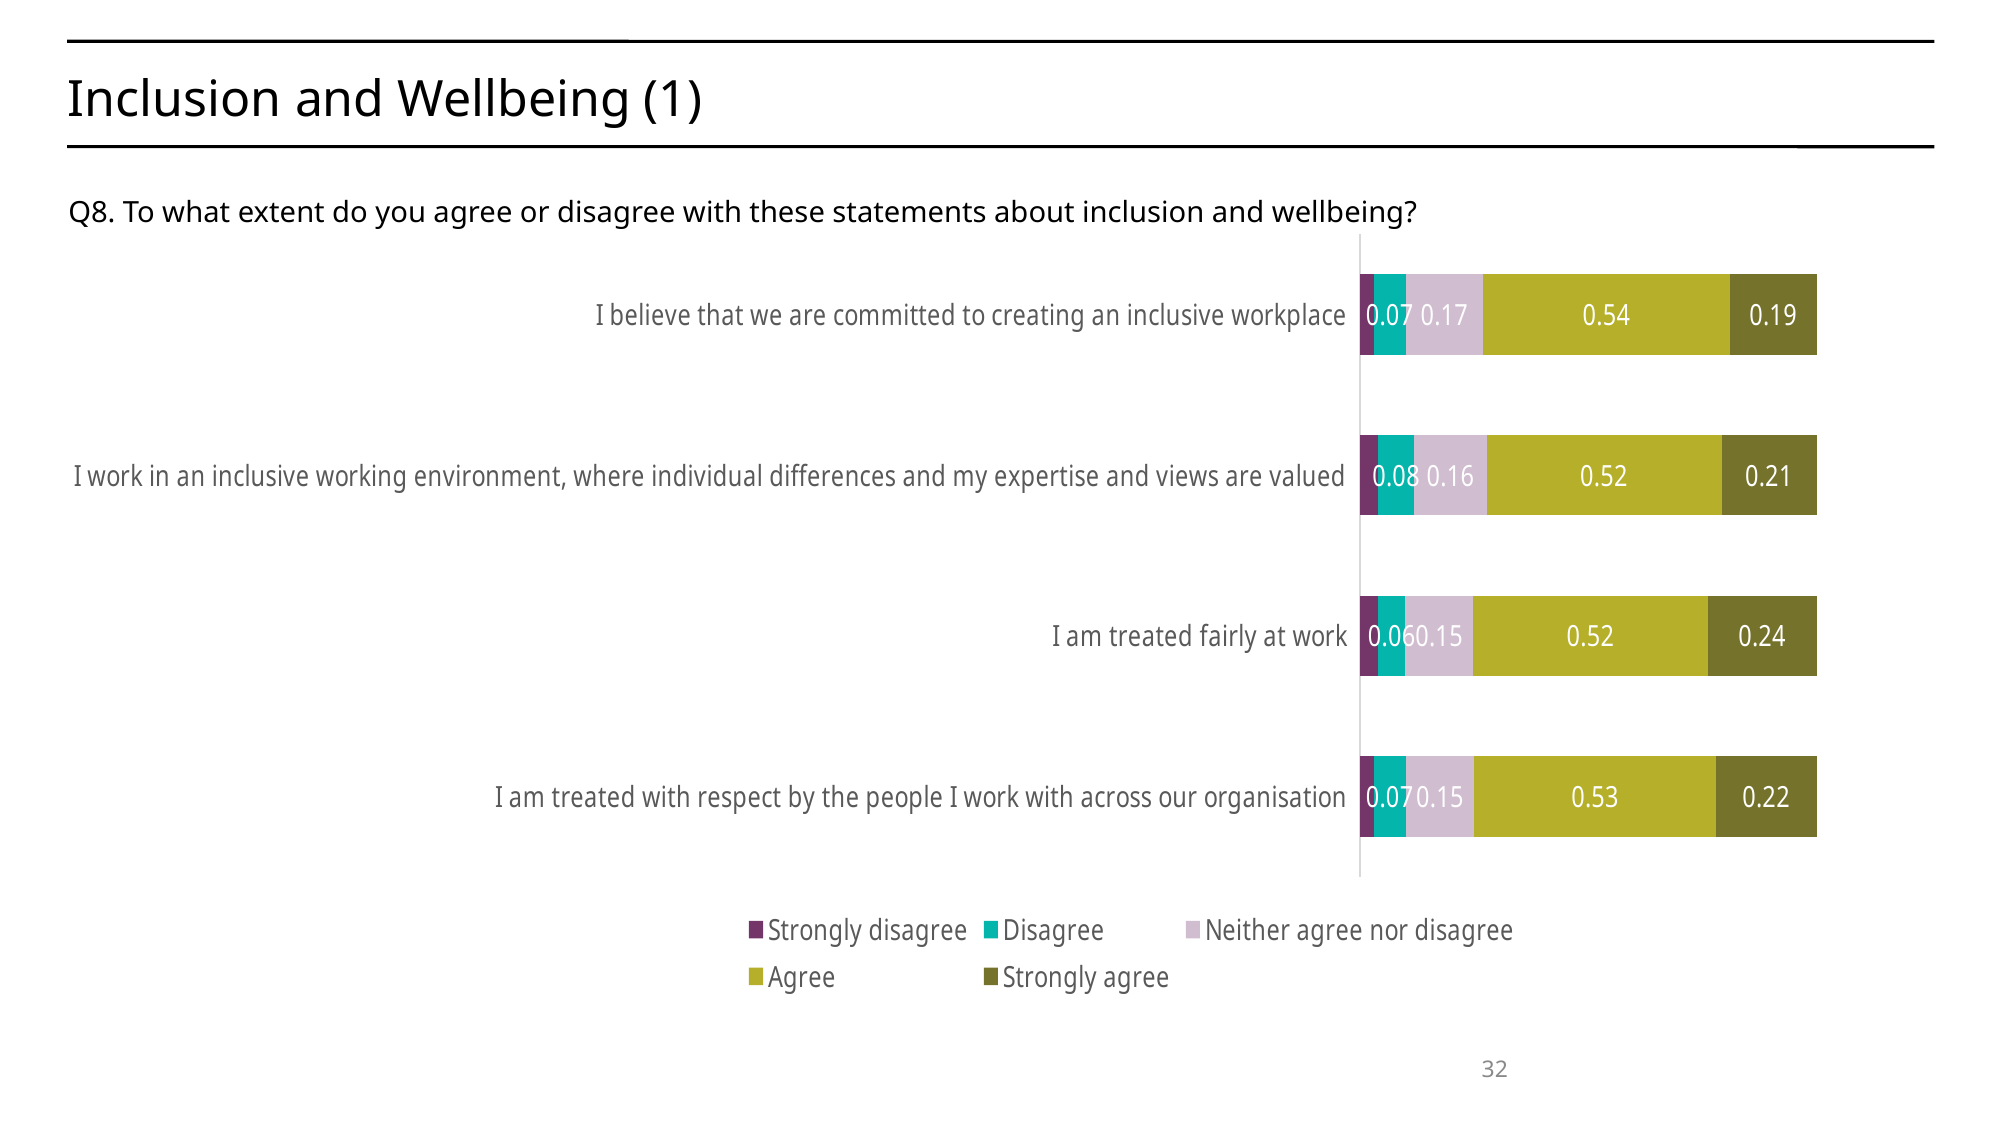

# Inclusion and Wellbeing (1)
Q8. To what extent do you agree or disagree with these statements about inclusion and wellbeing?
### Chart
| Category | Strongly disagree | Disagree | Neither agree nor disagree | Agree | Strongly agree |
|---|---|---|---|---|---|
| I believe that we are committed to creating an inclusive workplace | 0.03 | 0.07 | 0.17 | 0.54 | 0.19 |
| I work in an inclusive working environment, where individual differences and my expertise and views are valued | 0.04 | 0.08 | 0.16 | 0.52 | 0.21 |
| I am treated fairly at work | 0.04 | 0.06 | 0.15 | 0.52 | 0.24 |
| I am treated with respect by the people I work with across our organisation | 0.03 | 0.07 | 0.15 | 0.53 | 0.22 |6